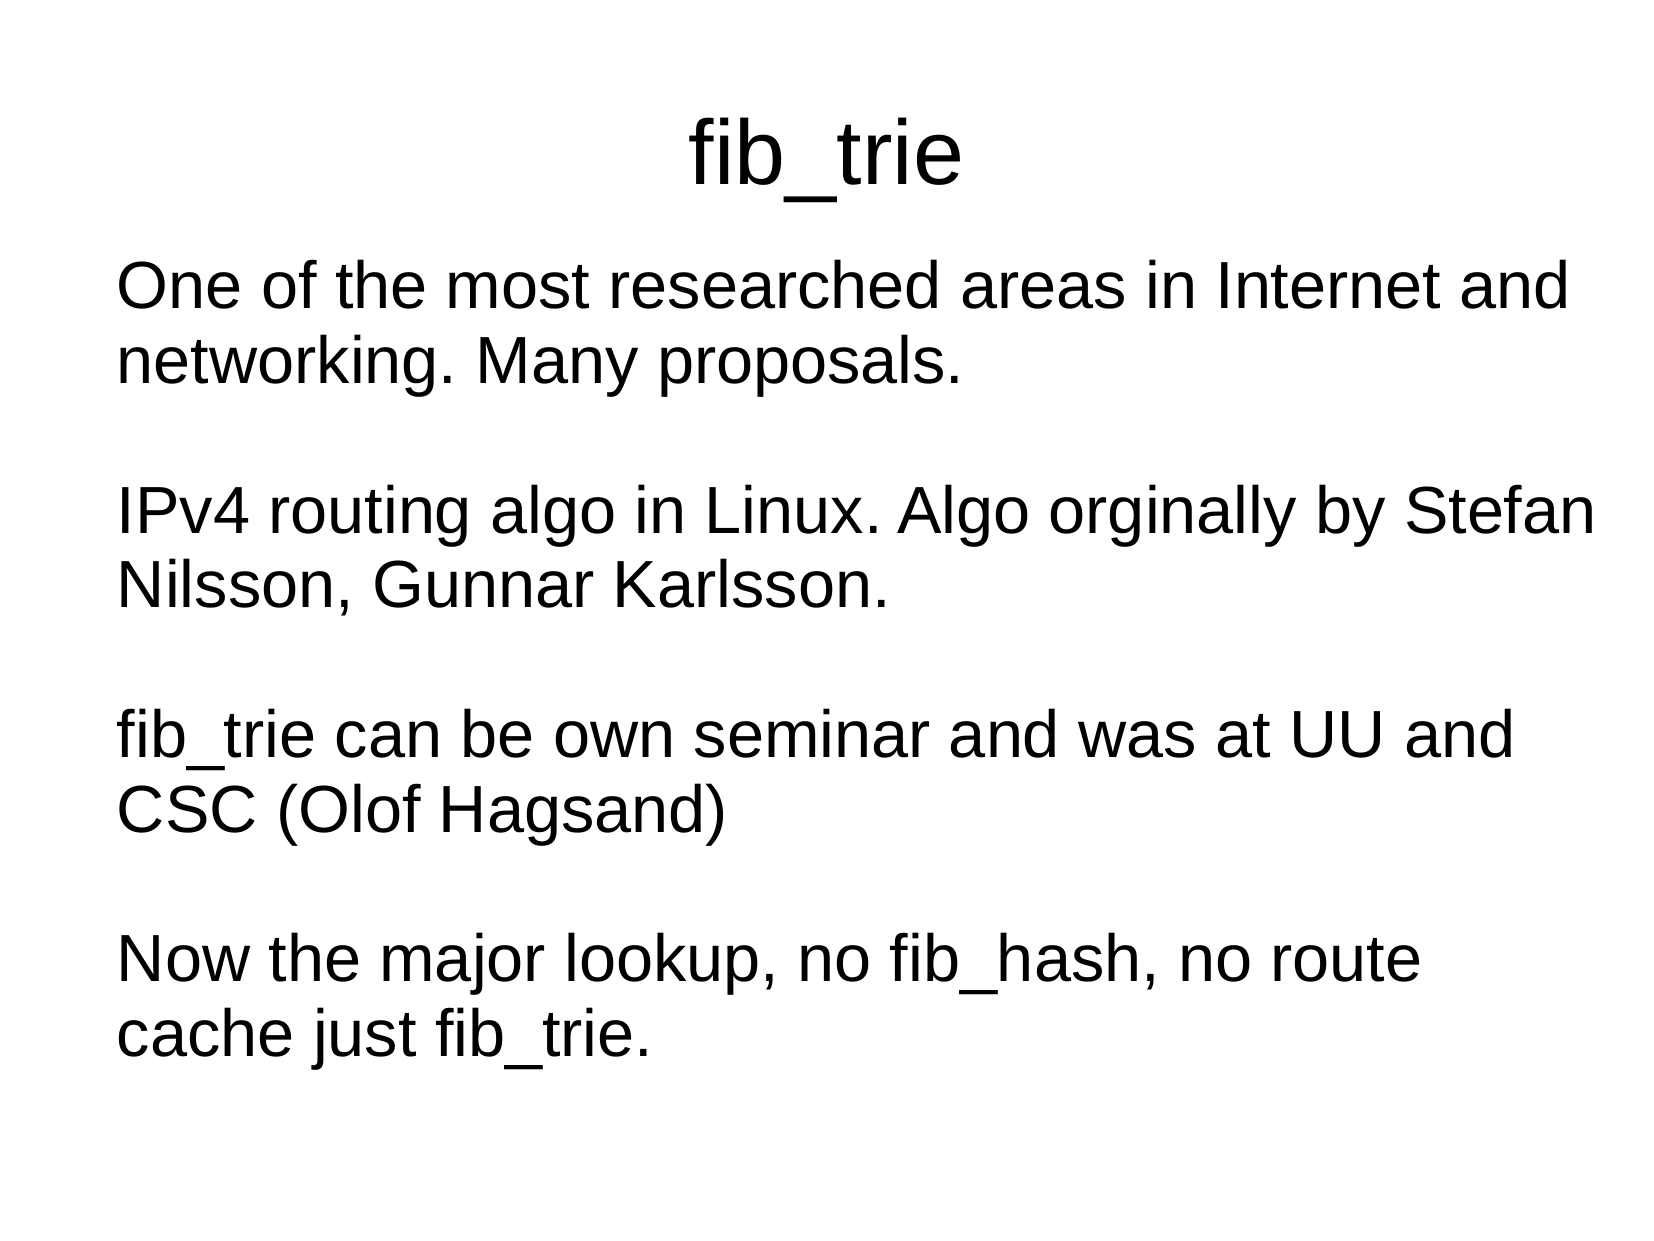

# fib_trie
One of the most researched areas in Internet and networking. Many proposals.
IPv4 routing algo in Linux. Algo orginally by Stefan Nilsson, Gunnar Karlsson.
fib_trie can be own seminar and was at UU and CSC (Olof Hagsand)
Now the major lookup, no fib_hash, no route cache just fib_trie.